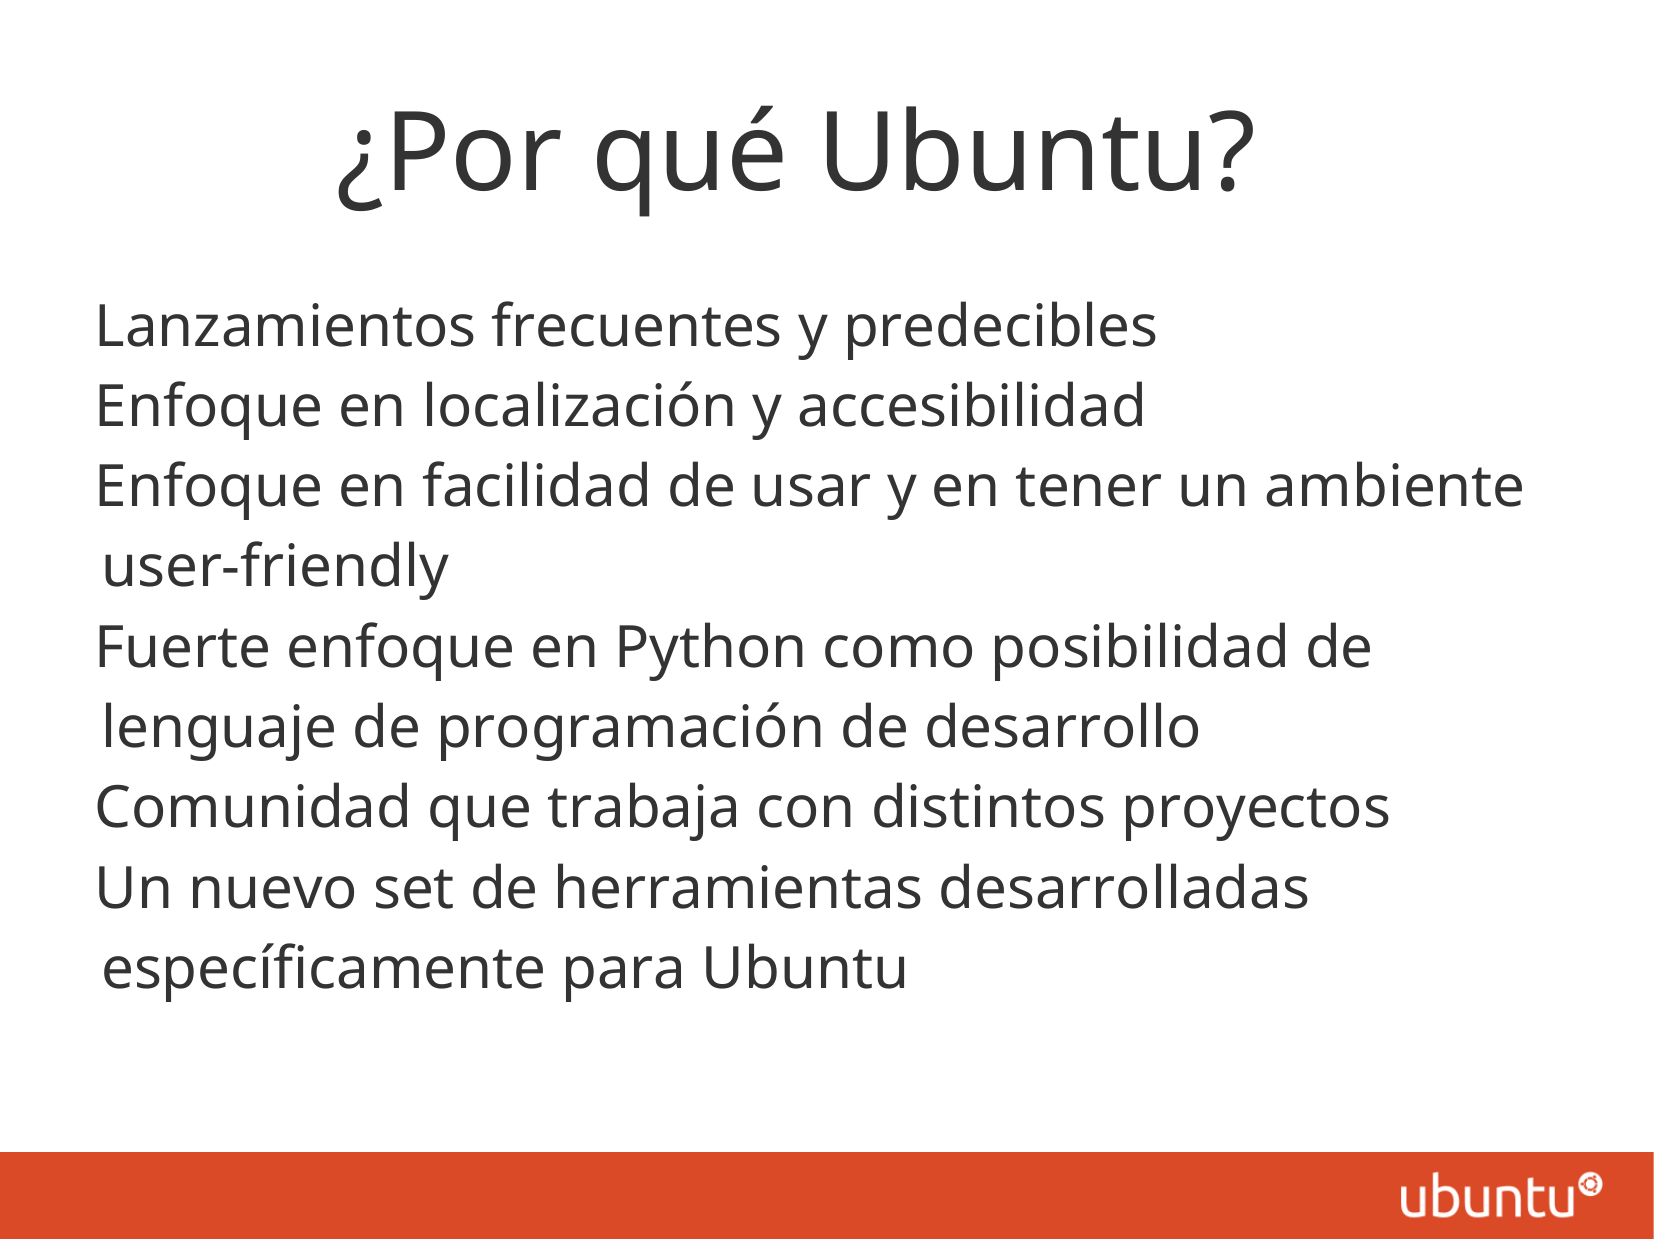

# ¿Por qué Ubuntu?
 Lanzamientos frecuentes y predecibles
 Enfoque en localización y accesibilidad
 Enfoque en facilidad de usar y en tener un ambiente user-friendly
 Fuerte enfoque en Python como posibilidad de lenguaje de programación de desarrollo
 Comunidad que trabaja con distintos proyectos
 Un nuevo set de herramientas desarrolladas específicamente para Ubuntu